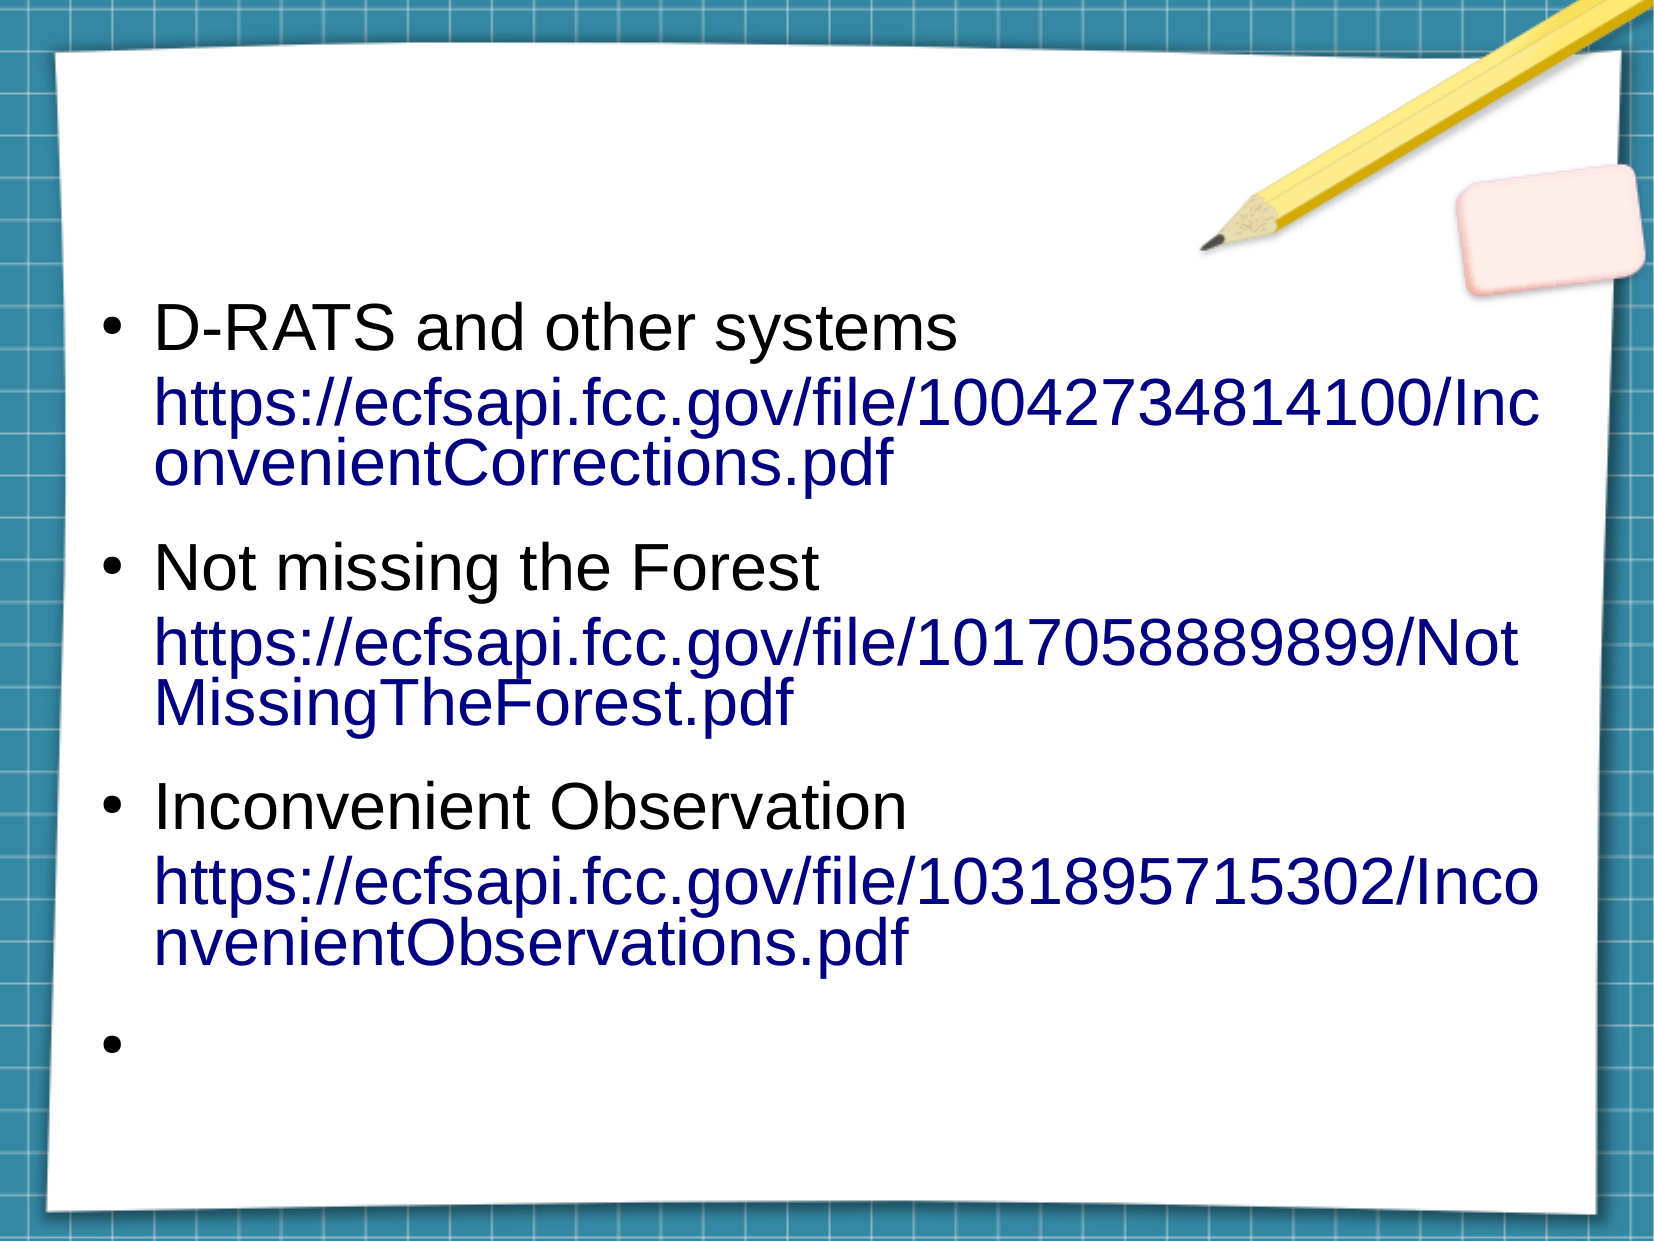

#
D-RATS and other systems https://ecfsapi.fcc.gov/file/10042734814100/InconvenientCorrections.pdf
Not missing the Forest https://ecfsapi.fcc.gov/file/1017058889899/NotMissingTheForest.pdf
Inconvenient Observation https://ecfsapi.fcc.gov/file/1031895715302/InconvenientObservations.pdf